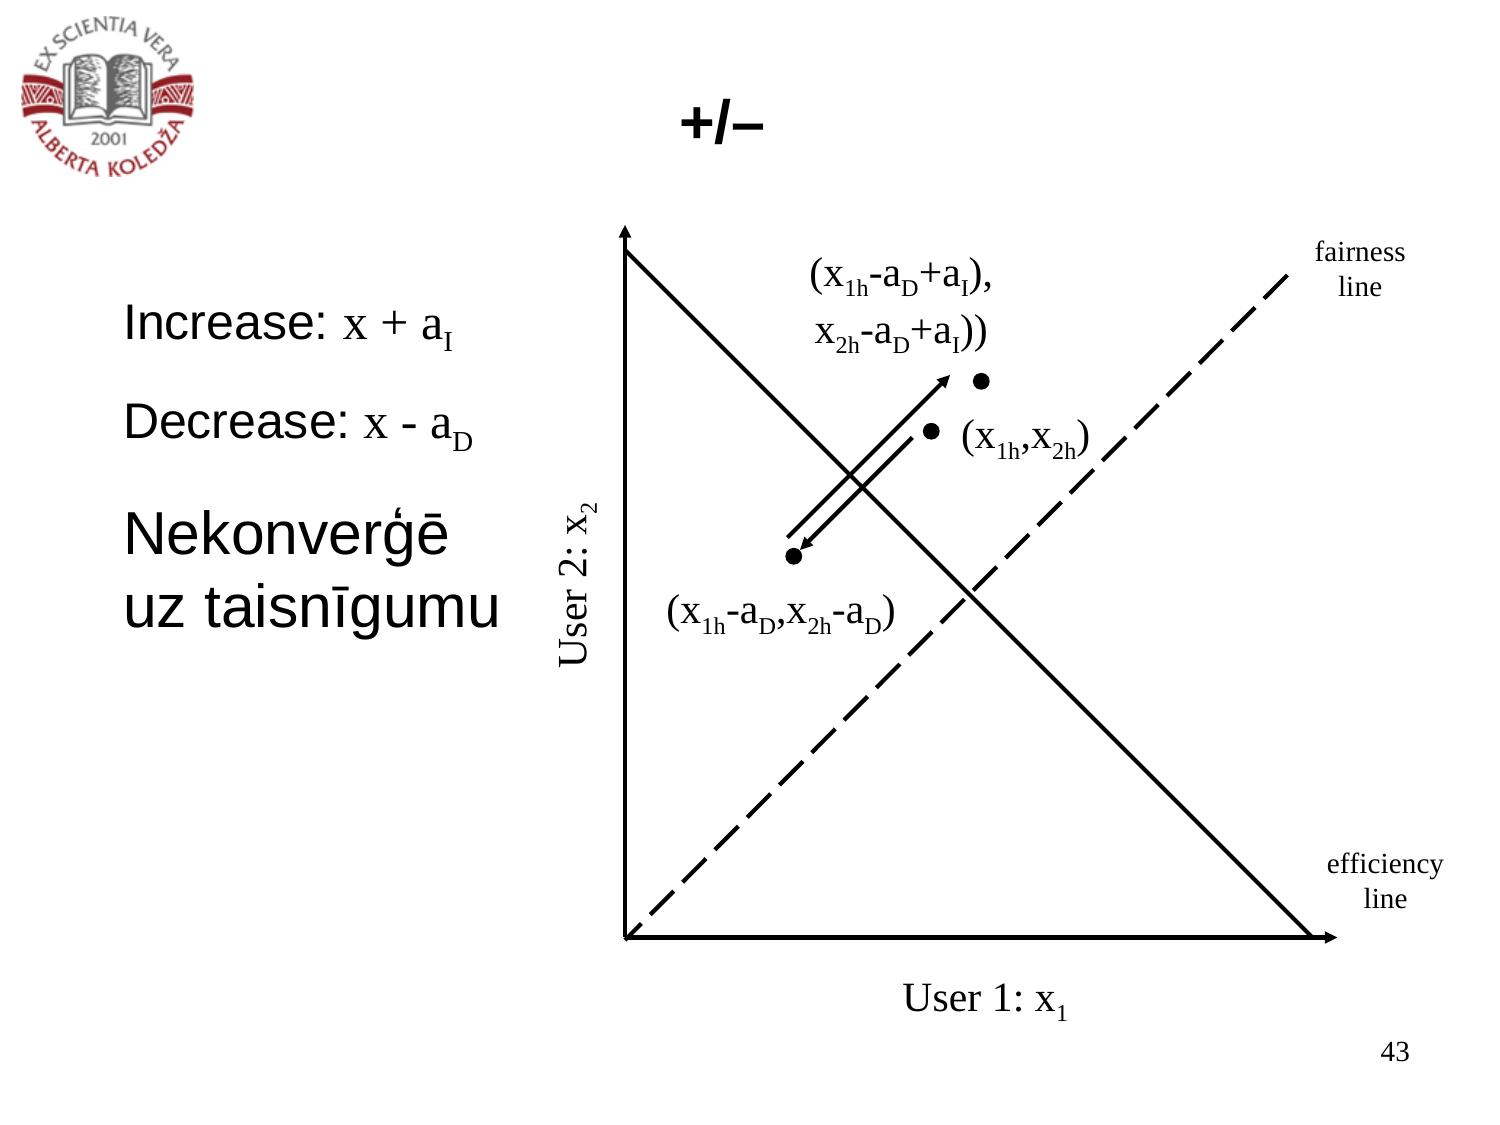

# +/–
fairness
line
(x1h-aD+aI),
x2h-aD+aI))
Increase: x + aI
Decrease: x - aD
Nekonverģē uz taisnīgumu
(x1h,x2h)
(x1h-aD,x2h-aD)
User 2: x2
efficiency
line
User 1: x1